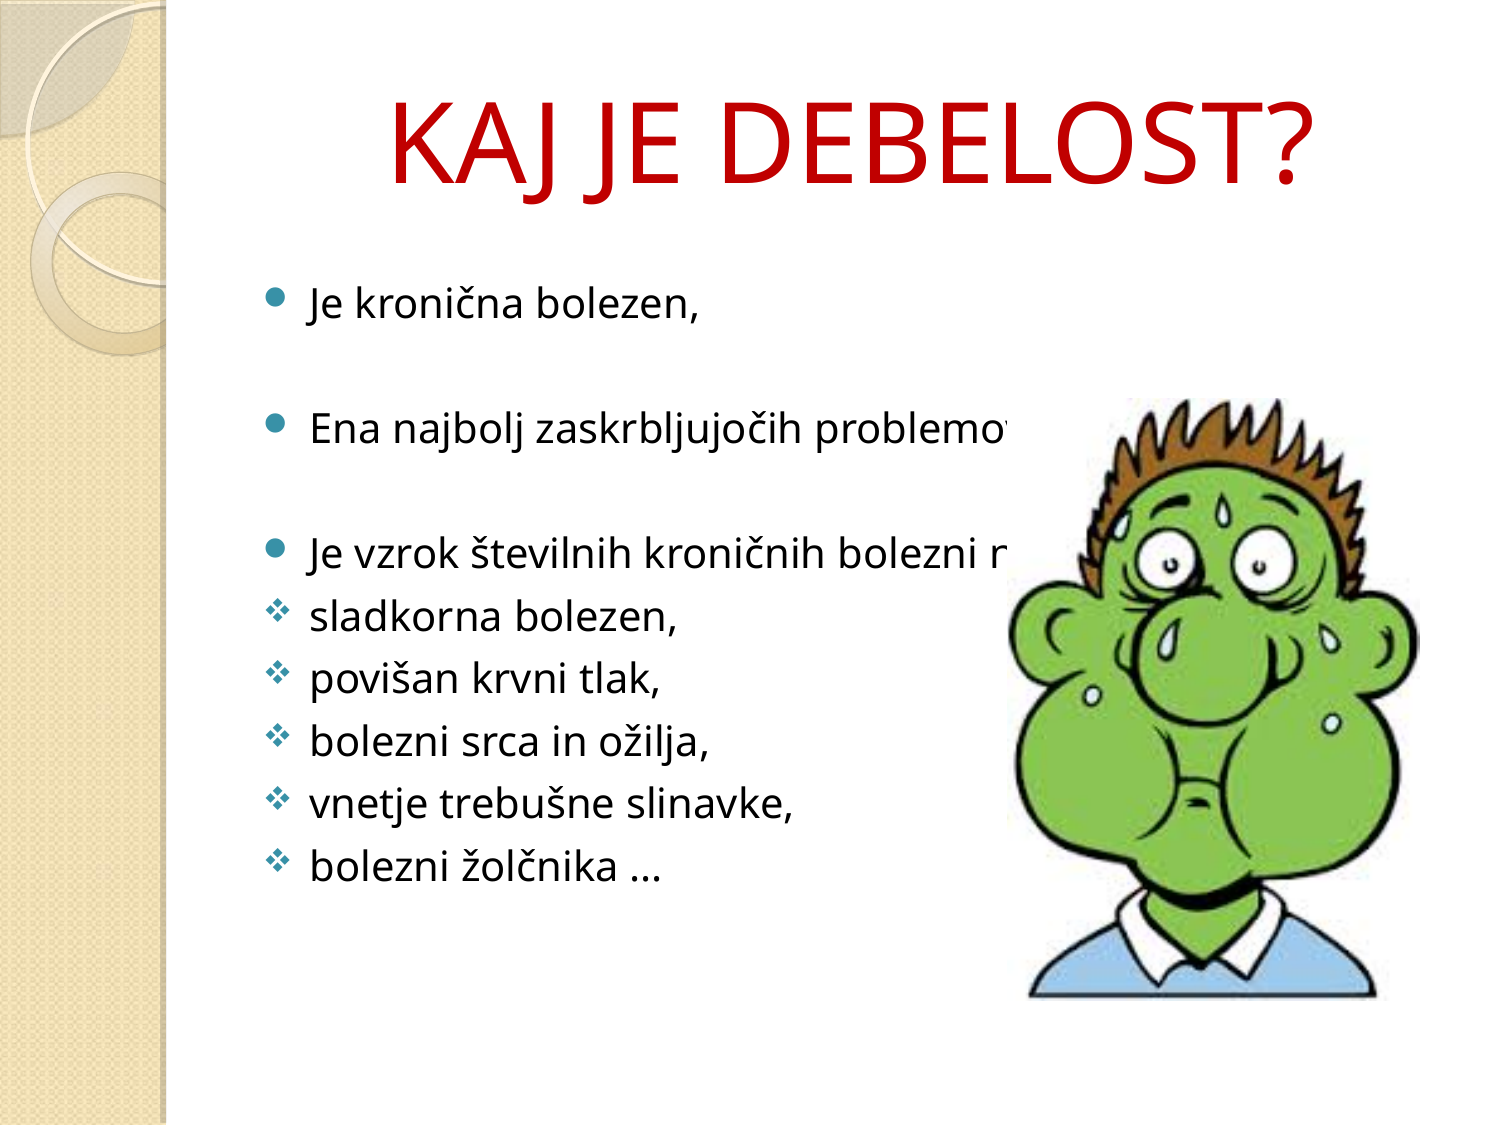

# KAJ JE DEBELOST?
Je kronična bolezen,
Ena najbolj zaskrbljujočih problemov,
Je vzrok številnih kroničnih bolezni npr.:
sladkorna bolezen,
povišan krvni tlak,
bolezni srca in ožilja,
vnetje trebušne slinavke,
bolezni žolčnika ...